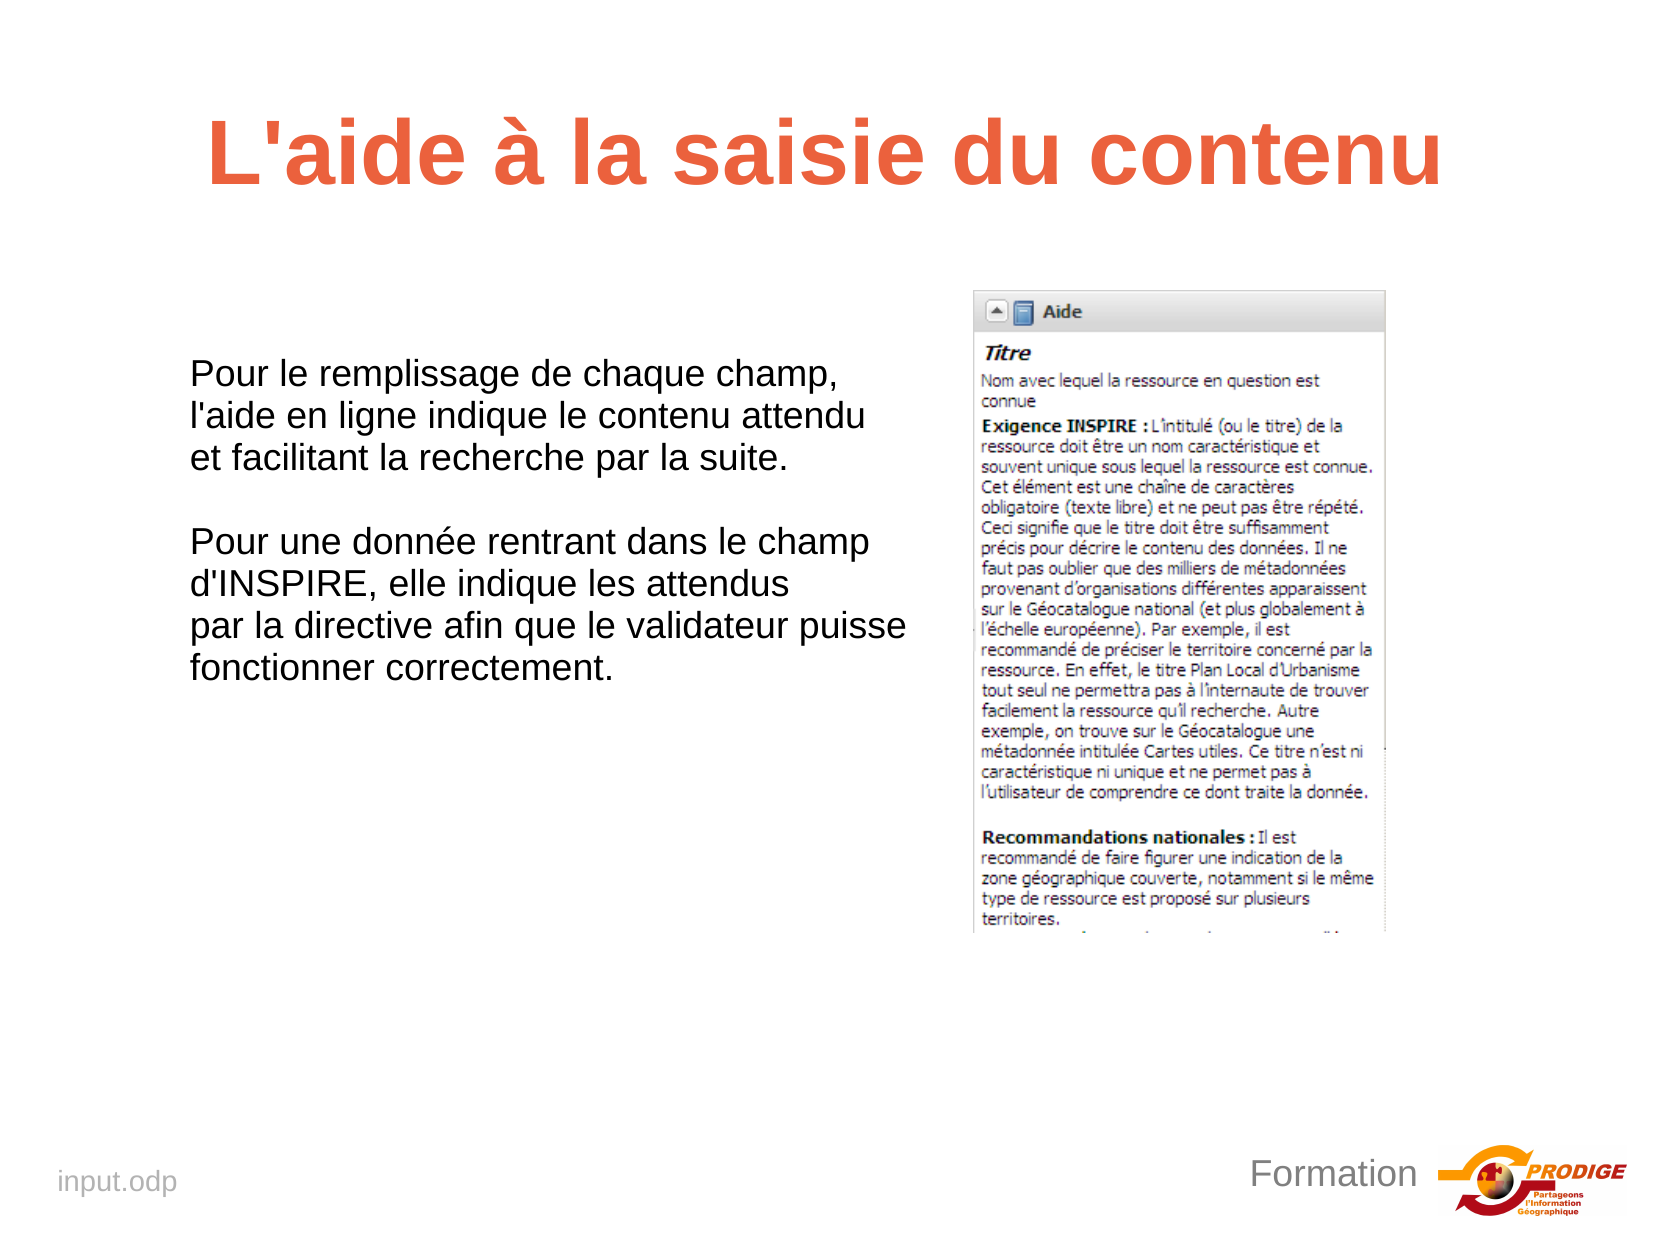

# L'aide à la saisie du contenu
Pour le remplissage de chaque champ,
l'aide en ligne indique le contenu attendu
et facilitant la recherche par la suite.
Pour une donnée rentrant dans le champ
d'INSPIRE, elle indique les attendus
par la directive afin que le validateur puisse
fonctionner correctement.